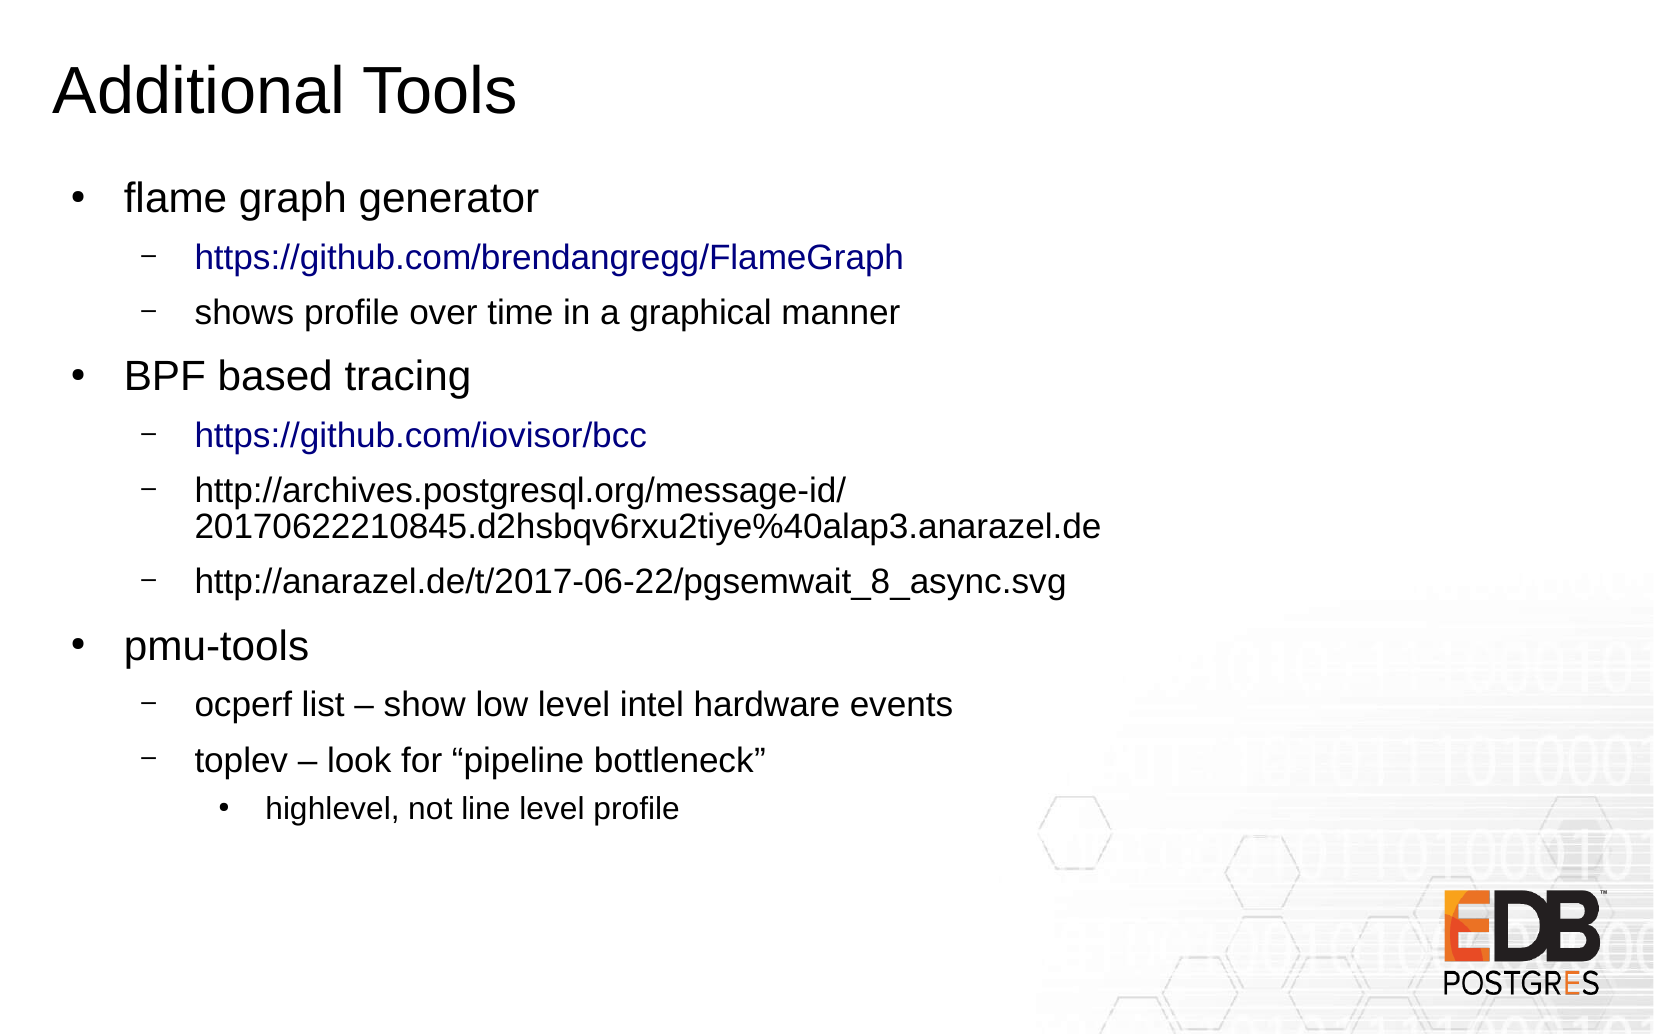

# Additional Tools
flame graph generator
https://github.com/brendangregg/FlameGraph
shows profile over time in a graphical manner
BPF based tracing
https://github.com/iovisor/bcc
http://archives.postgresql.org/message-id/20170622210845.d2hsbqv6rxu2tiye%40alap3.anarazel.de
http://anarazel.de/t/2017-06-22/pgsemwait_8_async.svg
pmu-tools
ocperf list – show low level intel hardware events
toplev – look for “pipeline bottleneck”
highlevel, not line level profile